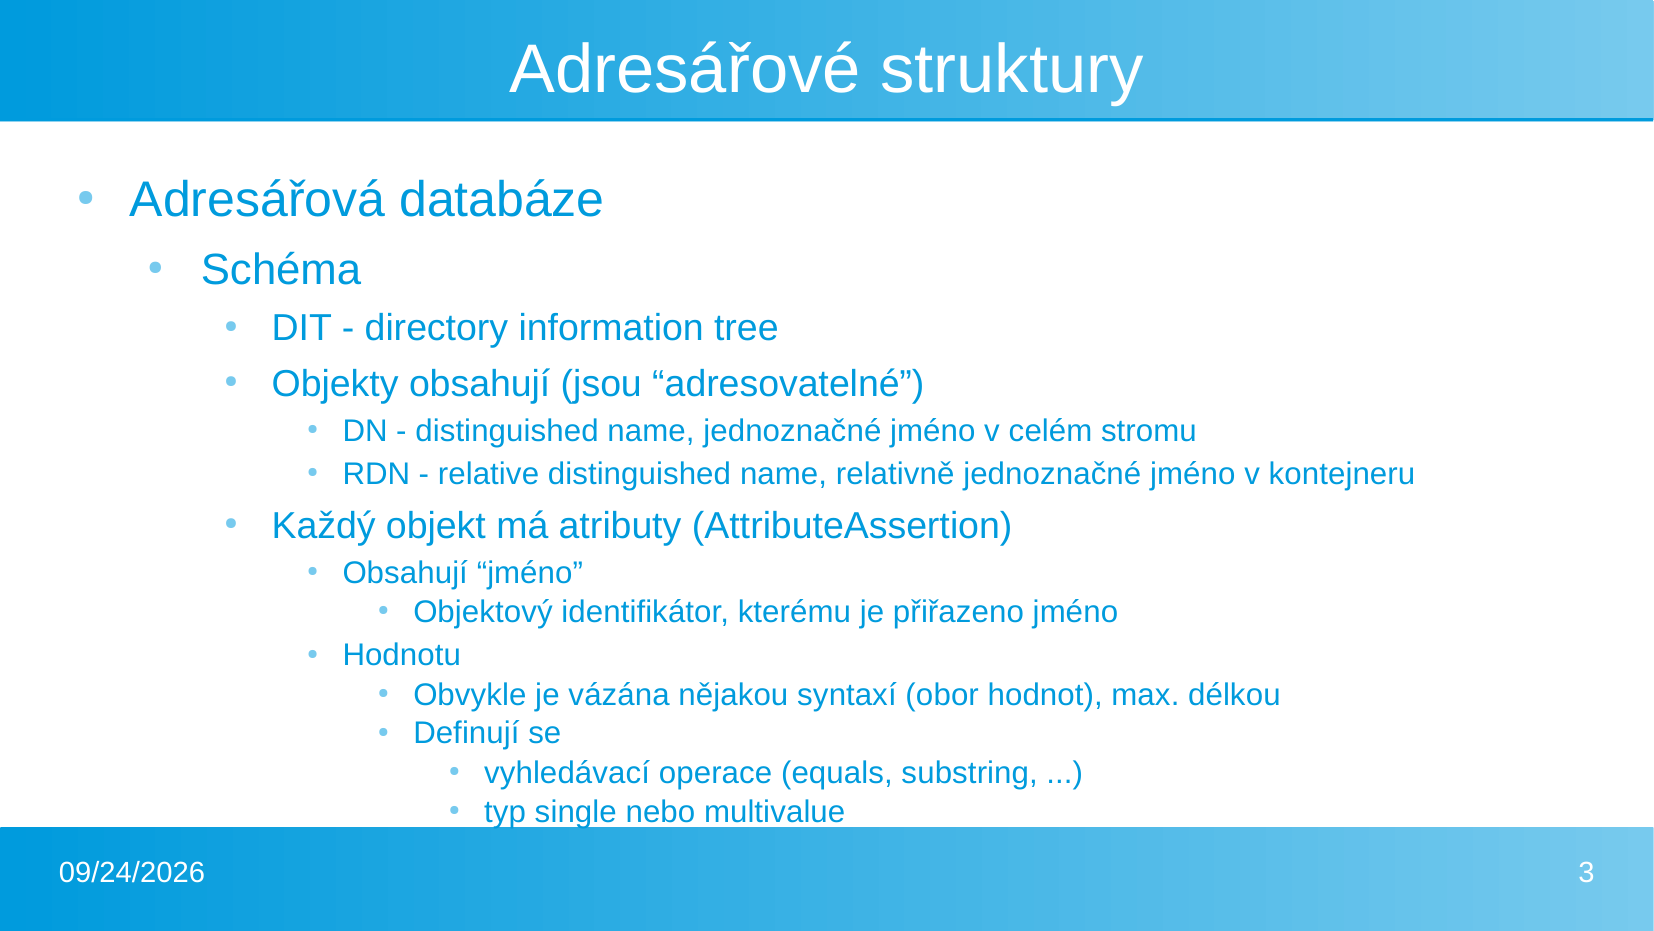

# Adresářové struktury
Adresářová databáze
Schéma
DIT - directory information tree
Objekty obsahují (jsou “adresovatelné”)
DN - distinguished name, jednoznačné jméno v celém stromu
RDN - relative distinguished name, relativně jednoznačné jméno v kontejneru
Každý objekt má atributy (AttributeAssertion)
Obsahují “jméno”
Objektový identifikátor, kterému je přiřazeno jméno
Hodnotu
Obvykle je vázána nějakou syntaxí (obor hodnot), max. délkou
Definují se
vyhledávací operace (equals, substring, ...)
typ single nebo multivalue
3